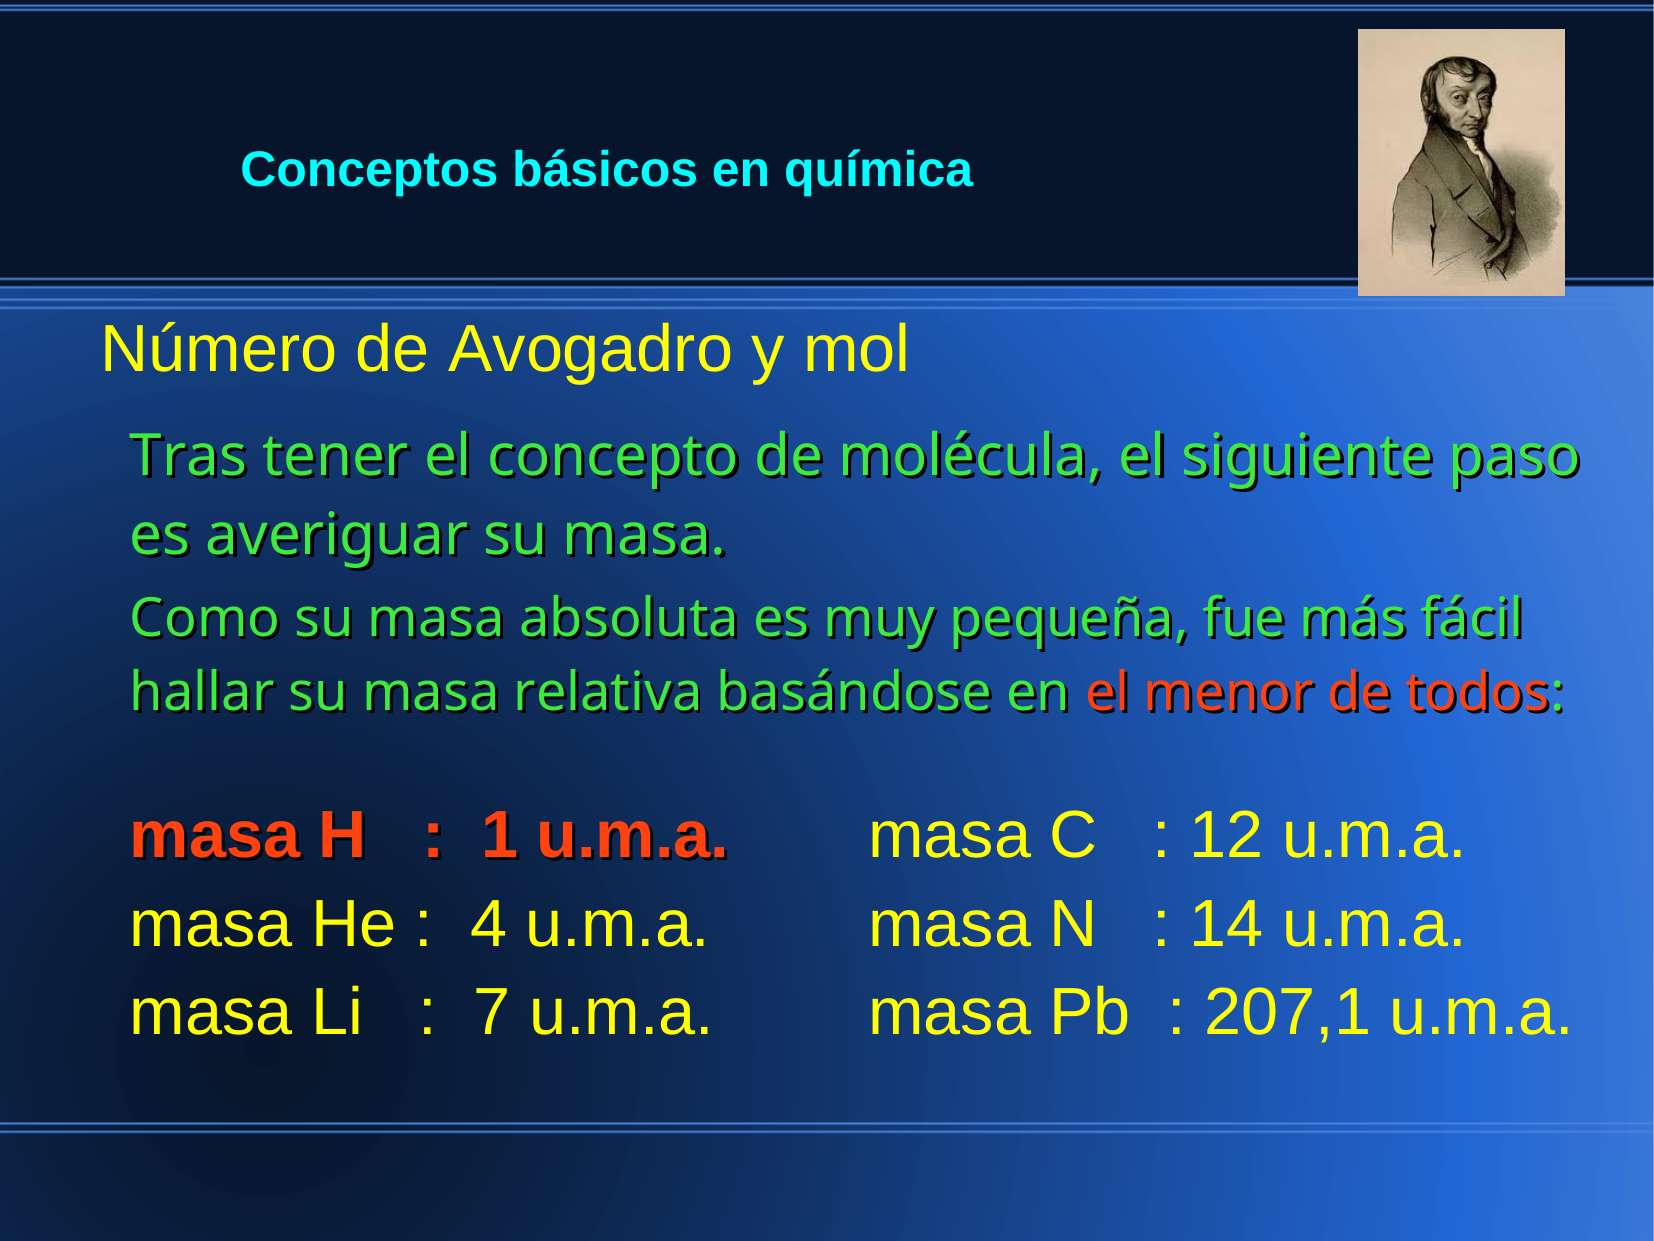

Conceptos básicos en química
# Número de Avogadro y mol
Tras tener el concepto de molécula, el siguiente paso es averiguar su masa.
Como su masa absoluta es muy pequeña, fue más fácil hallar su masa relativa basándose en el menor de todos:
masa H : 1 u.m.a.
masa C : 12 u.m.a.
masa He : 4 u.m.a.
masa N : 14 u.m.a.
masa Li : 7 u.m.a.
masa Pb : 207,1 u.m.a.